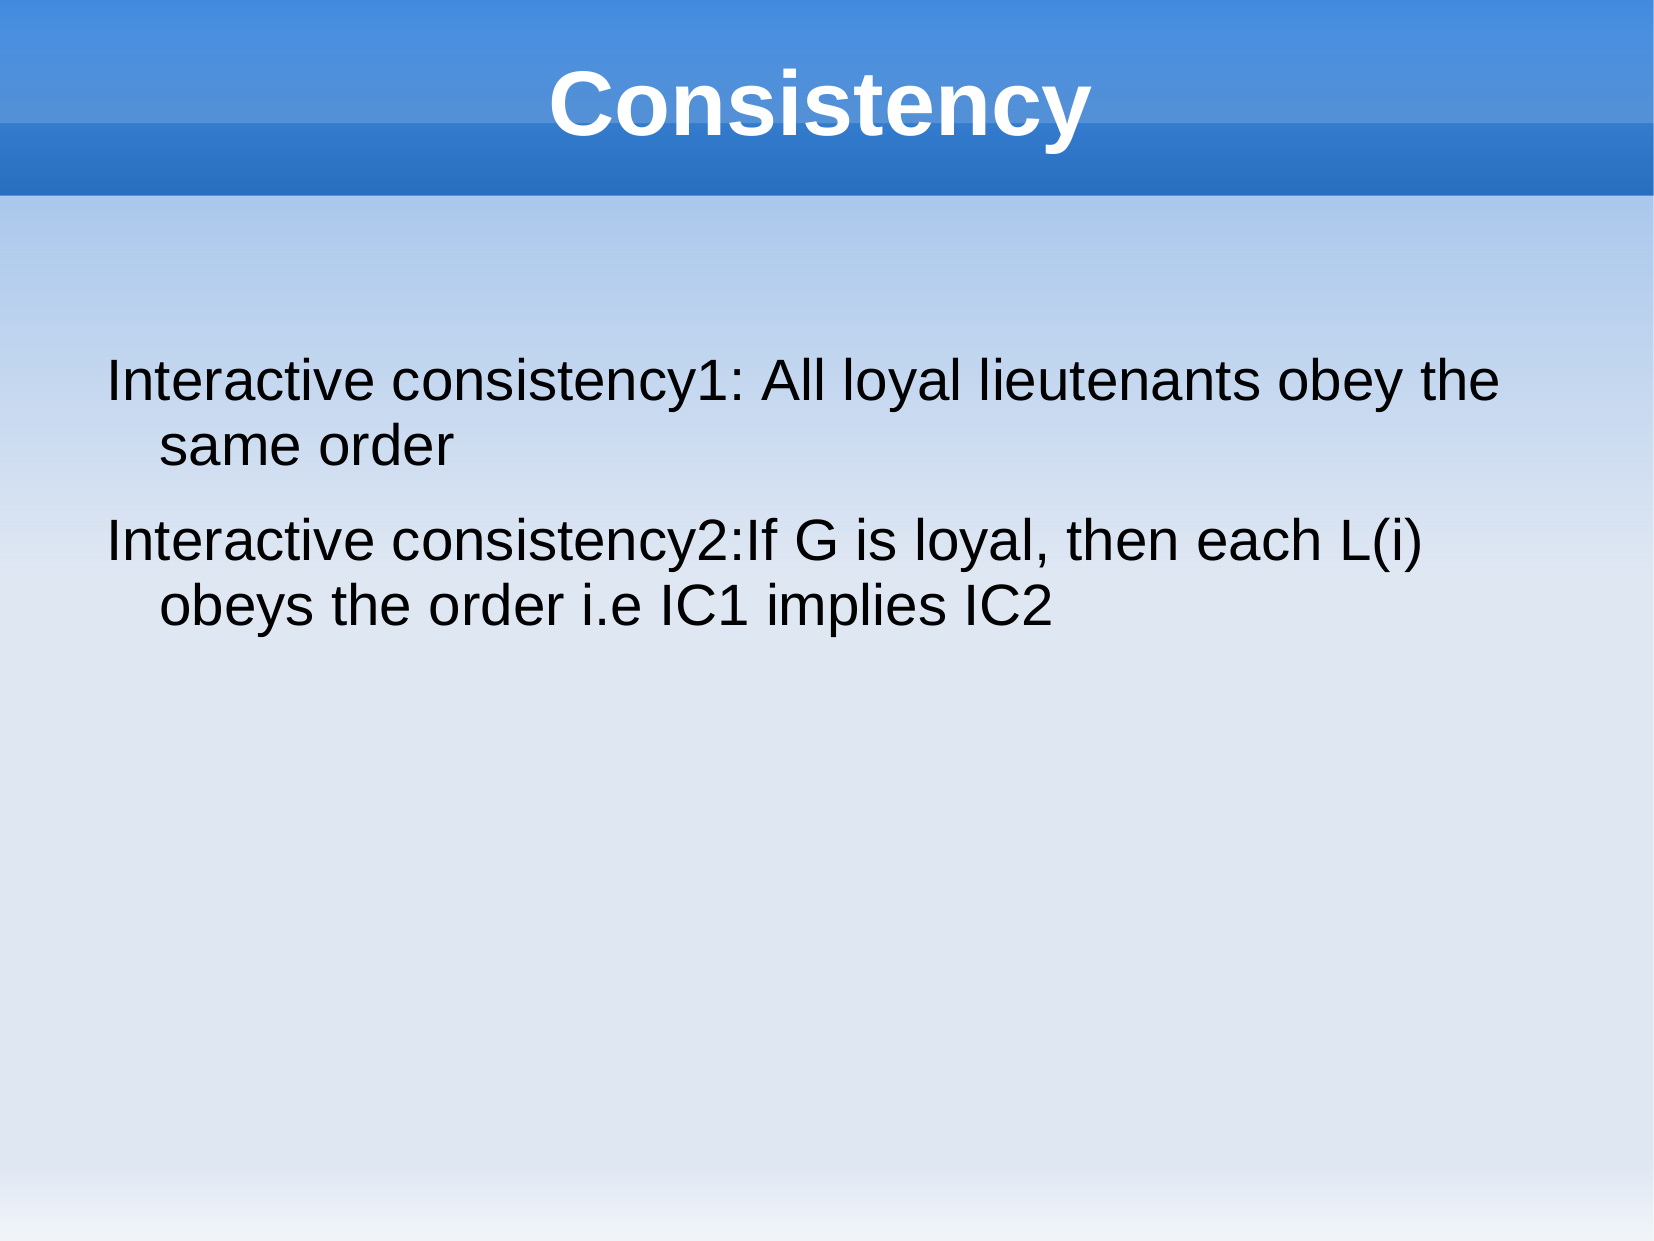

# Consistency
Interactive consistency1: All loyal lieutenants obey the same order
Interactive consistency2:If G is loyal, then each L(i) obeys the order i.e IC1 implies IC2